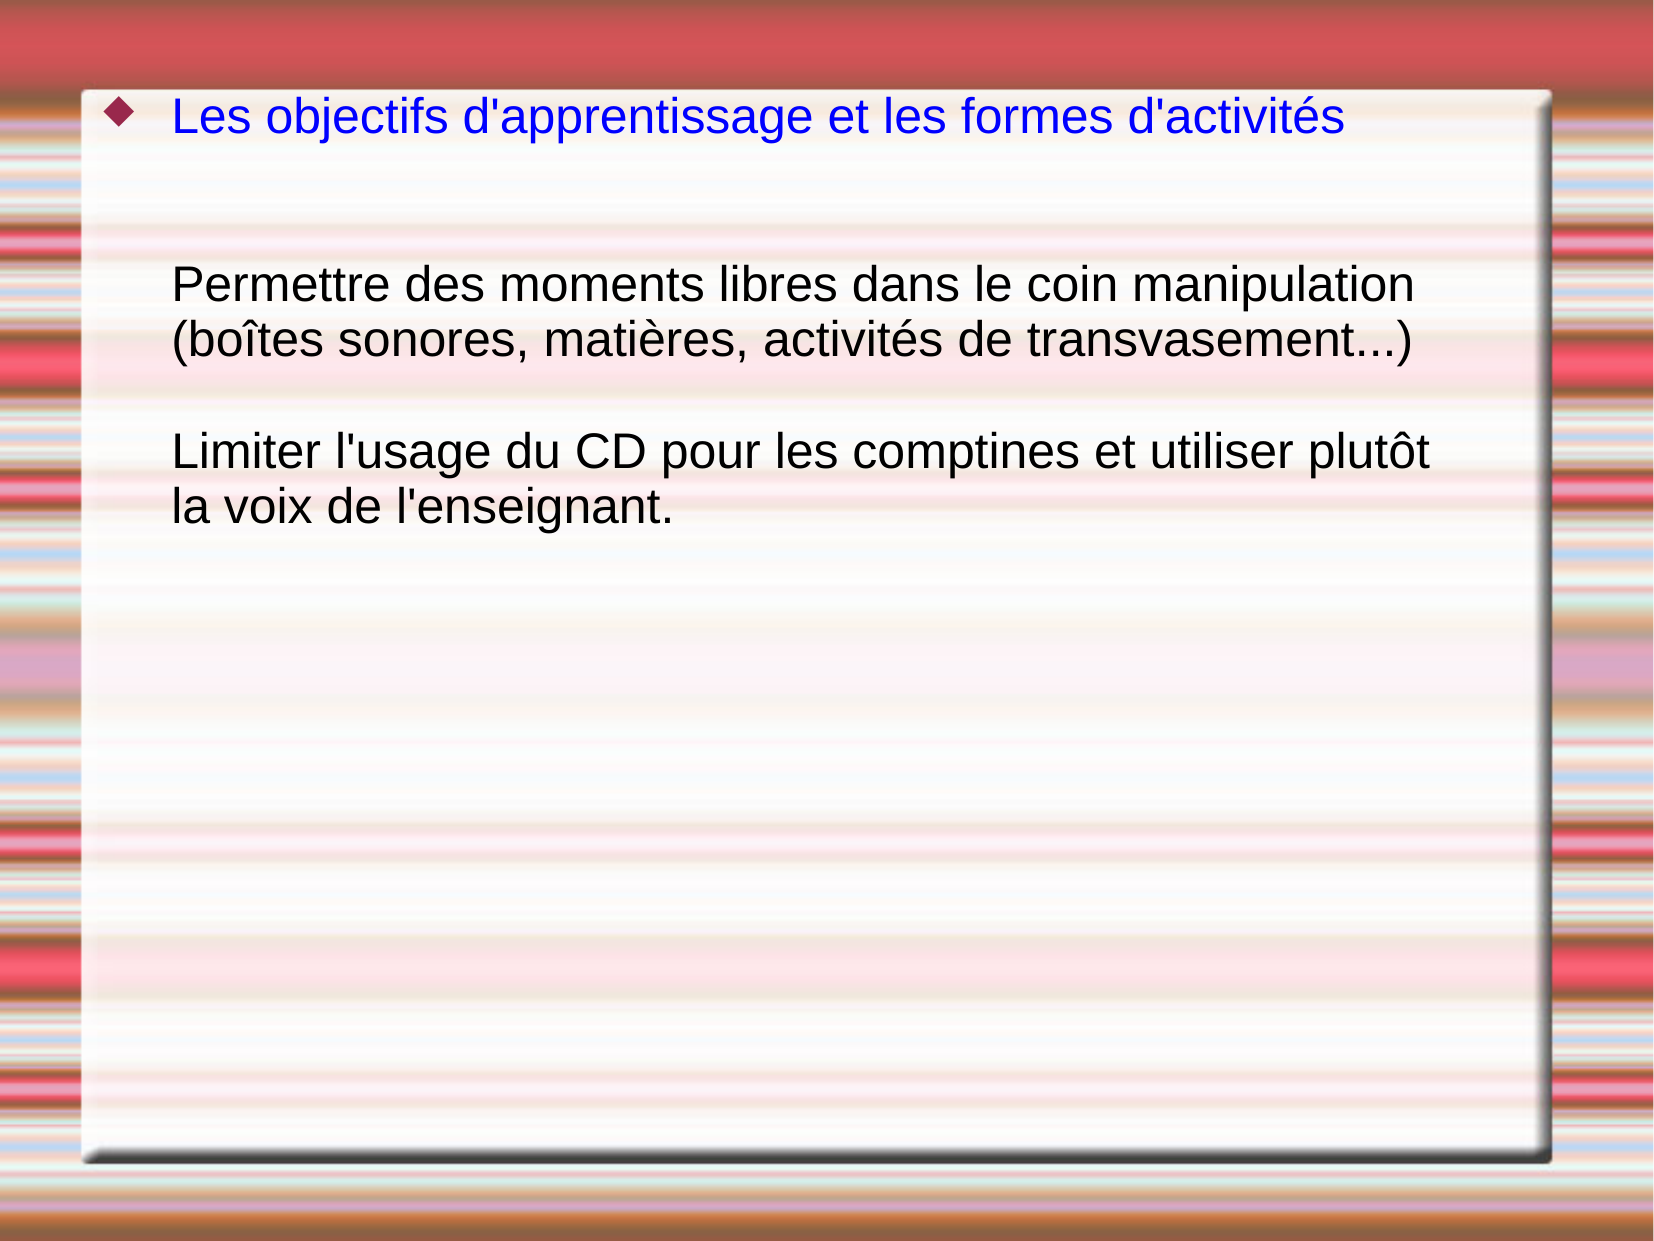

# Les objectifs d'apprentissage et les formes d'activités
Permettre des moments libres dans le coin manipulation (boîtes sonores, matières, activités de transvasement...)
Limiter l'usage du CD pour les comptines et utiliser plutôt
la voix de l'enseignant.